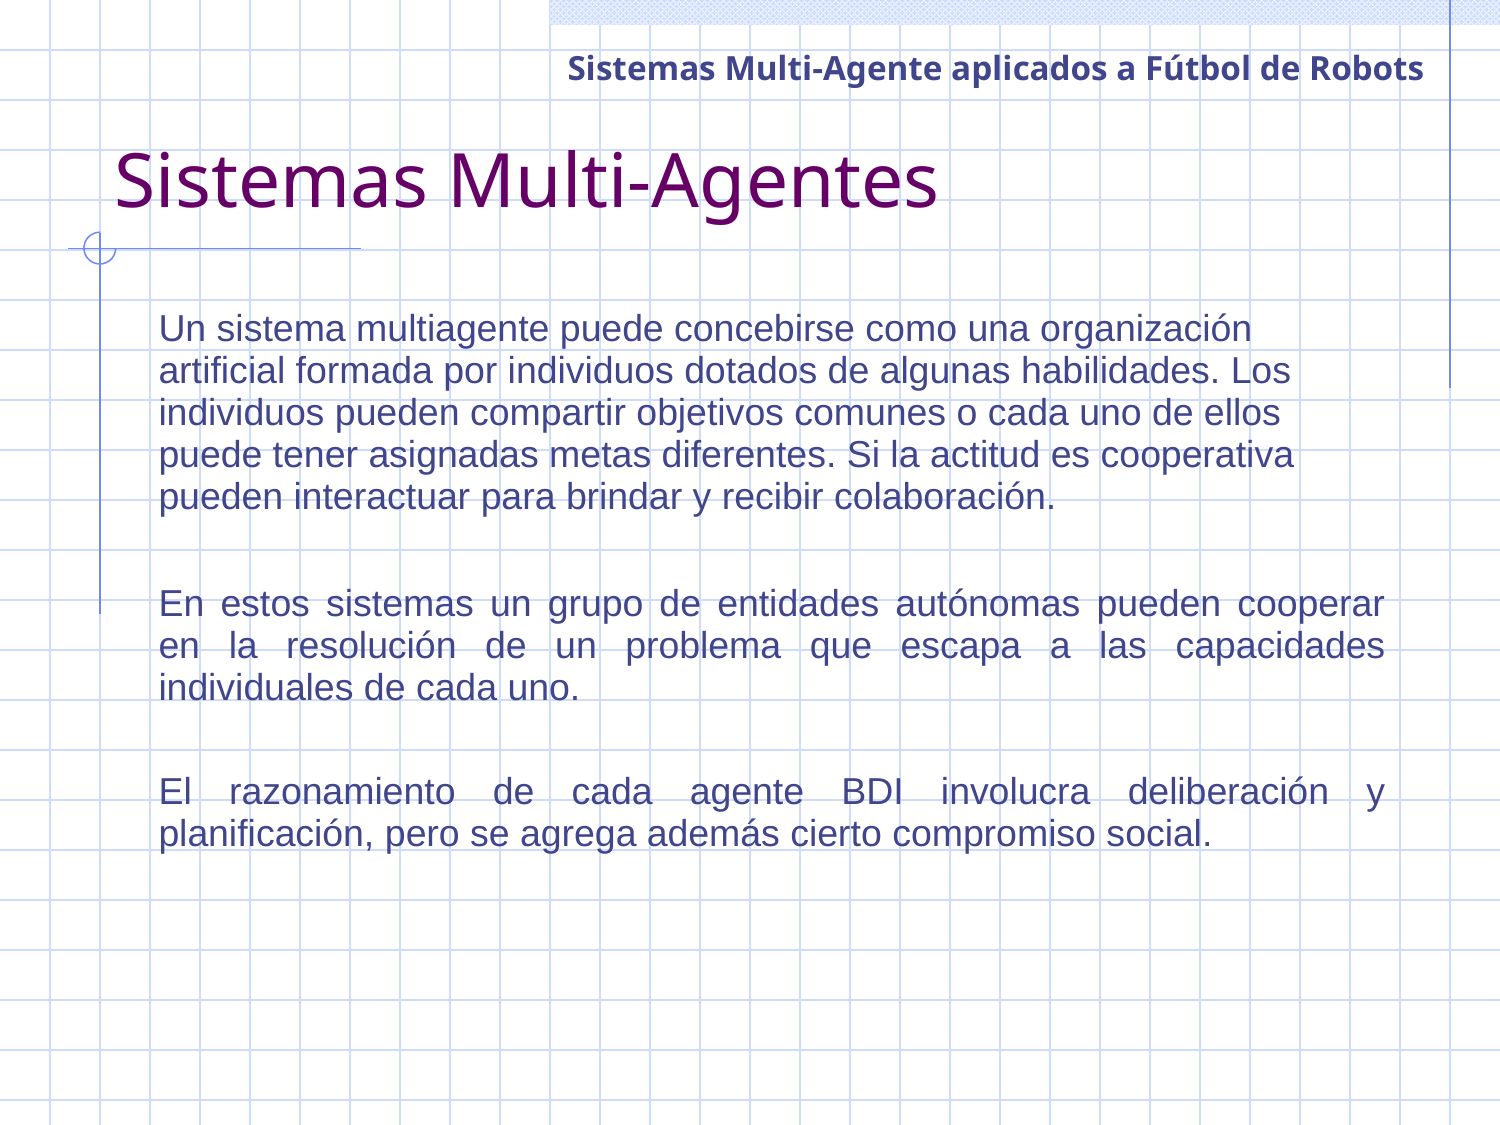

Sistemas Multi-Agente aplicados a Fútbol de Robots
# Sistemas Multi-Agentes
	Un sistema multiagente puede concebirse como una organización artificial formada por individuos dotados de algunas habilidades. Los individuos pueden compartir objetivos comunes o cada uno de ellos puede tener asignadas metas diferentes. Si la actitud es cooperativa pueden interactuar para brindar y recibir colaboración.
	En estos sistemas un grupo de entidades autónomas pueden cooperar en la resolución de un problema que escapa a las capacidades individuales de cada uno.
	El razonamiento de cada agente BDI involucra deliberación y planificación, pero se agrega además cierto compromiso social.